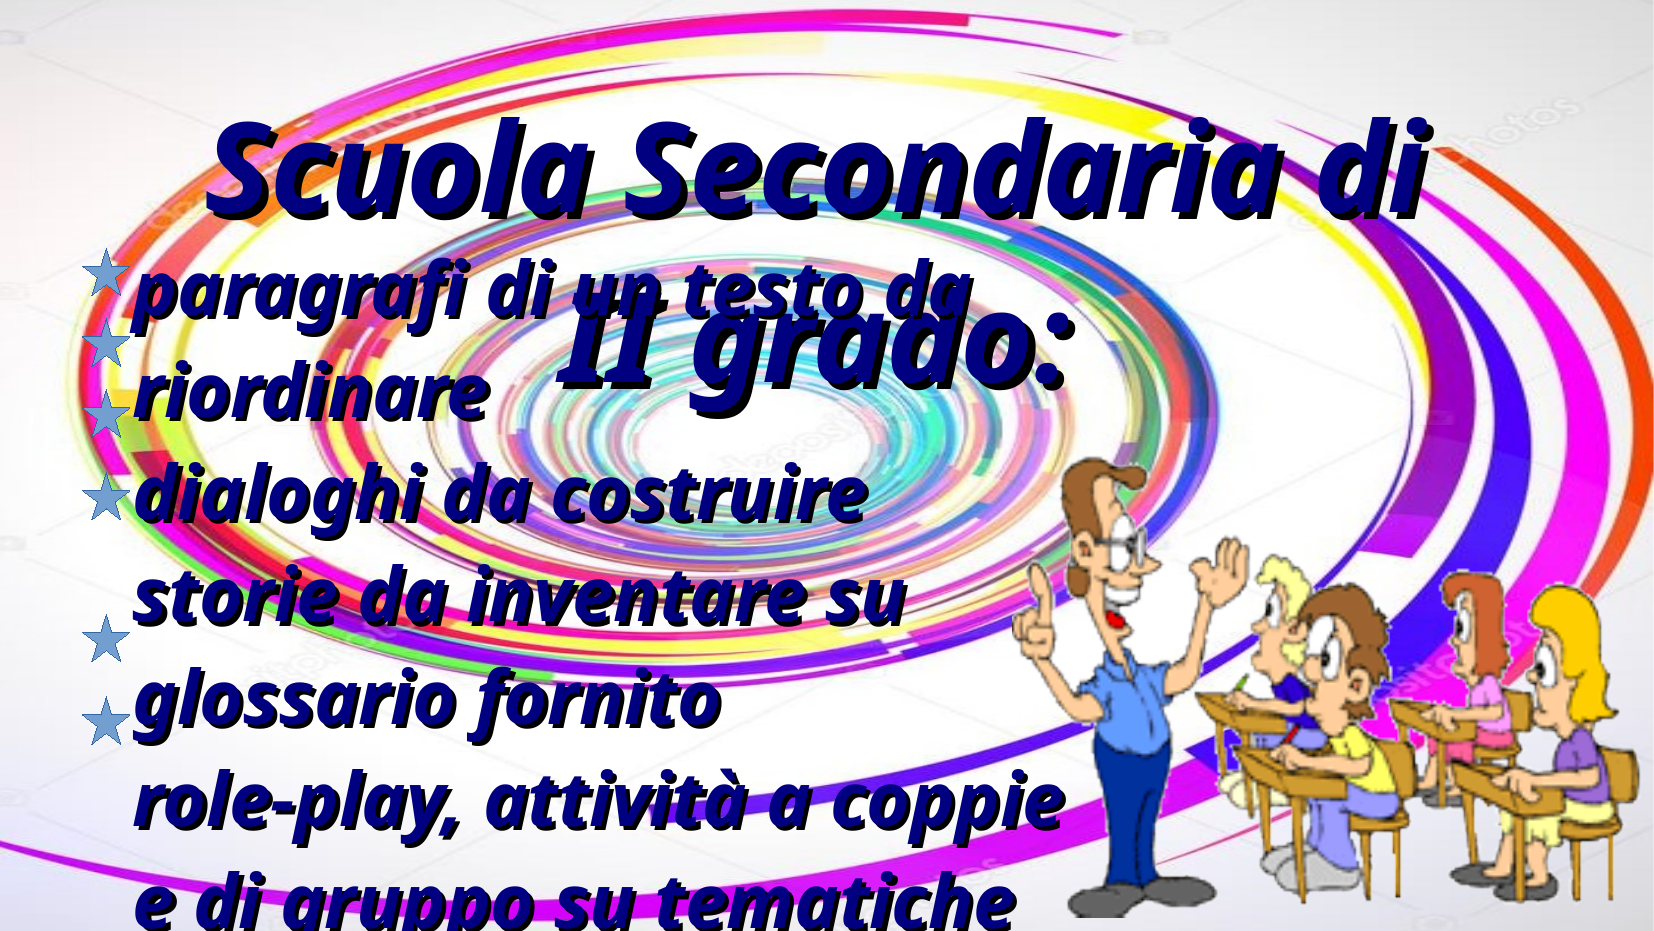

Scuola Secondaria di II grado:
paragrafi di un testo da riordinare
dialoghi da costruire
storie da inventare su glossario fornito
role-play, attività a coppie e di gruppo su tematiche di vita comunitaria
rebus
attività laboratoriali di valorizzazione delle abilità e delle competenze sociali